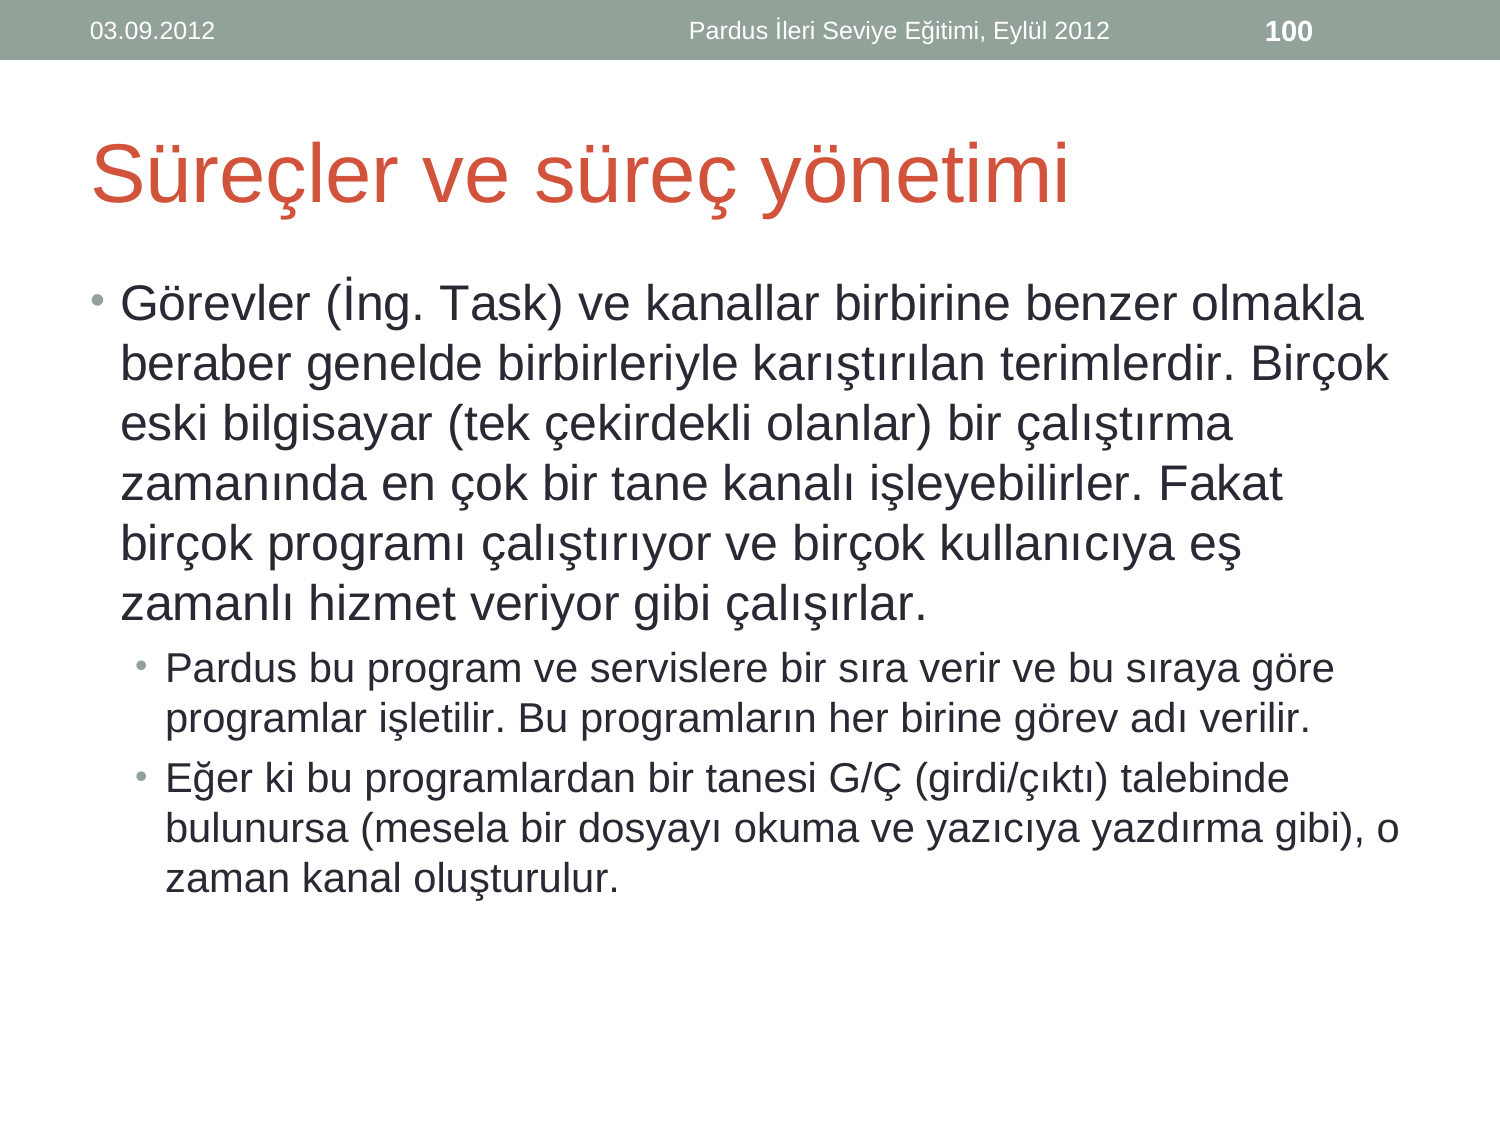

03.09.2012
Pardus İleri Seviye Eğitimi, Eylül 2012
# Süreçler ve süreç yönetimi
Görevler (İng. Task) ve kanallar birbirine benzer olmakla beraber genelde birbirleriyle karıştırılan terimlerdir. Birçok eski bilgisayar (tek çekirdekli olanlar) bir çalıştırma zamanında en çok bir tane kanalı işleyebilirler. Fakat birçok programı çalıştırıyor ve birçok kullanıcıya eş zamanlı hizmet veriyor gibi çalışırlar.
Pardus bu program ve servislere bir sıra verir ve bu sıraya göre programlar işletilir. Bu programların her birine görev adı verilir.
Eğer ki bu programlardan bir tanesi G/Ç (girdi/çıktı) talebinde bulunursa (mesela bir dosyayı okuma ve yazıcıya yazdırma gibi), o zaman kanal oluşturulur.